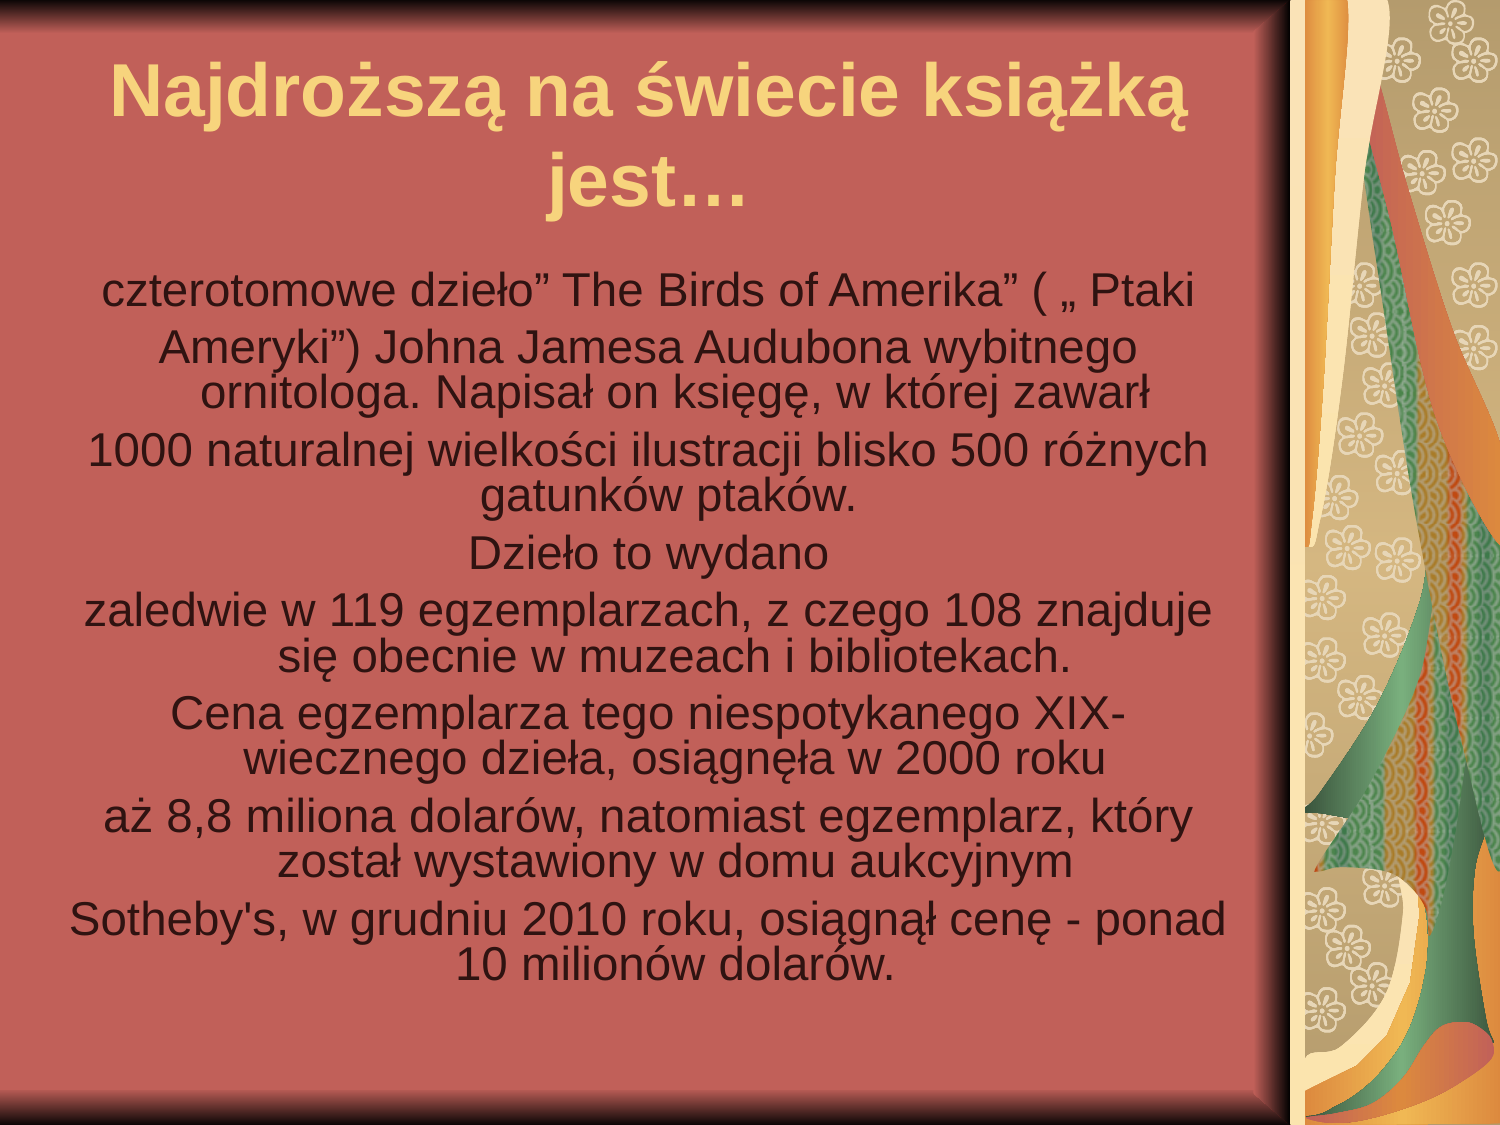

# Najdroższą na świecie książką jest…
czterotomowe dzieło” The Birds of Amerika” ( „ Ptaki
Ameryki”) Johna Jamesa Audubona wybitnego ornitologa. Napisał on księgę, w której zawarł
1000 naturalnej wielkości ilustracji blisko 500 różnych gatunków ptaków.
Dzieło to wydano
zaledwie w 119 egzemplarzach, z czego 108 znajduje się obecnie w muzeach i bibliotekach.
Cena egzemplarza tego niespotykanego XIX-wiecznego dzieła, osiągnęła w 2000 roku
aż 8,8 miliona dolarów, natomiast egzemplarz, który został wystawiony w domu aukcyjnym
Sotheby's, w grudniu 2010 roku, osiągnął cenę - ponad 10 milionów dolarów.